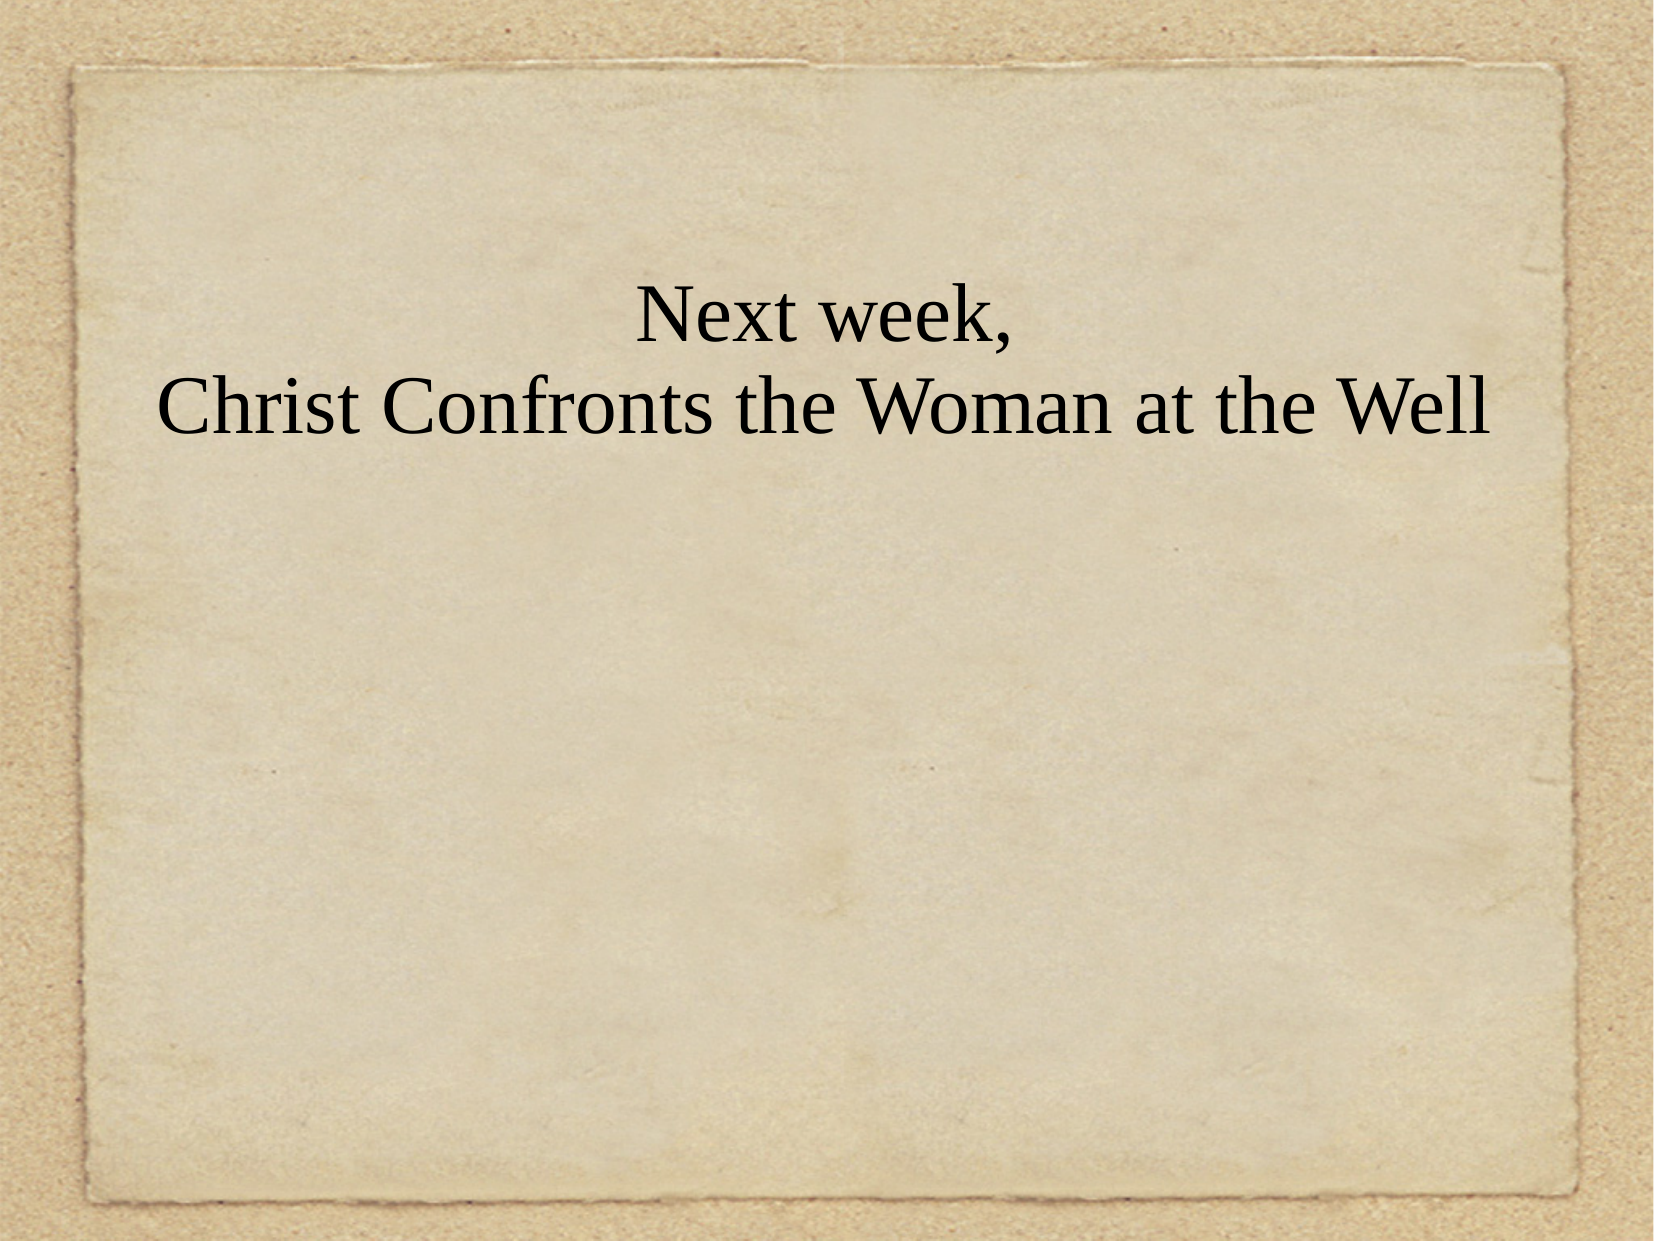

Next week,
Christ Confronts the Woman at the Well